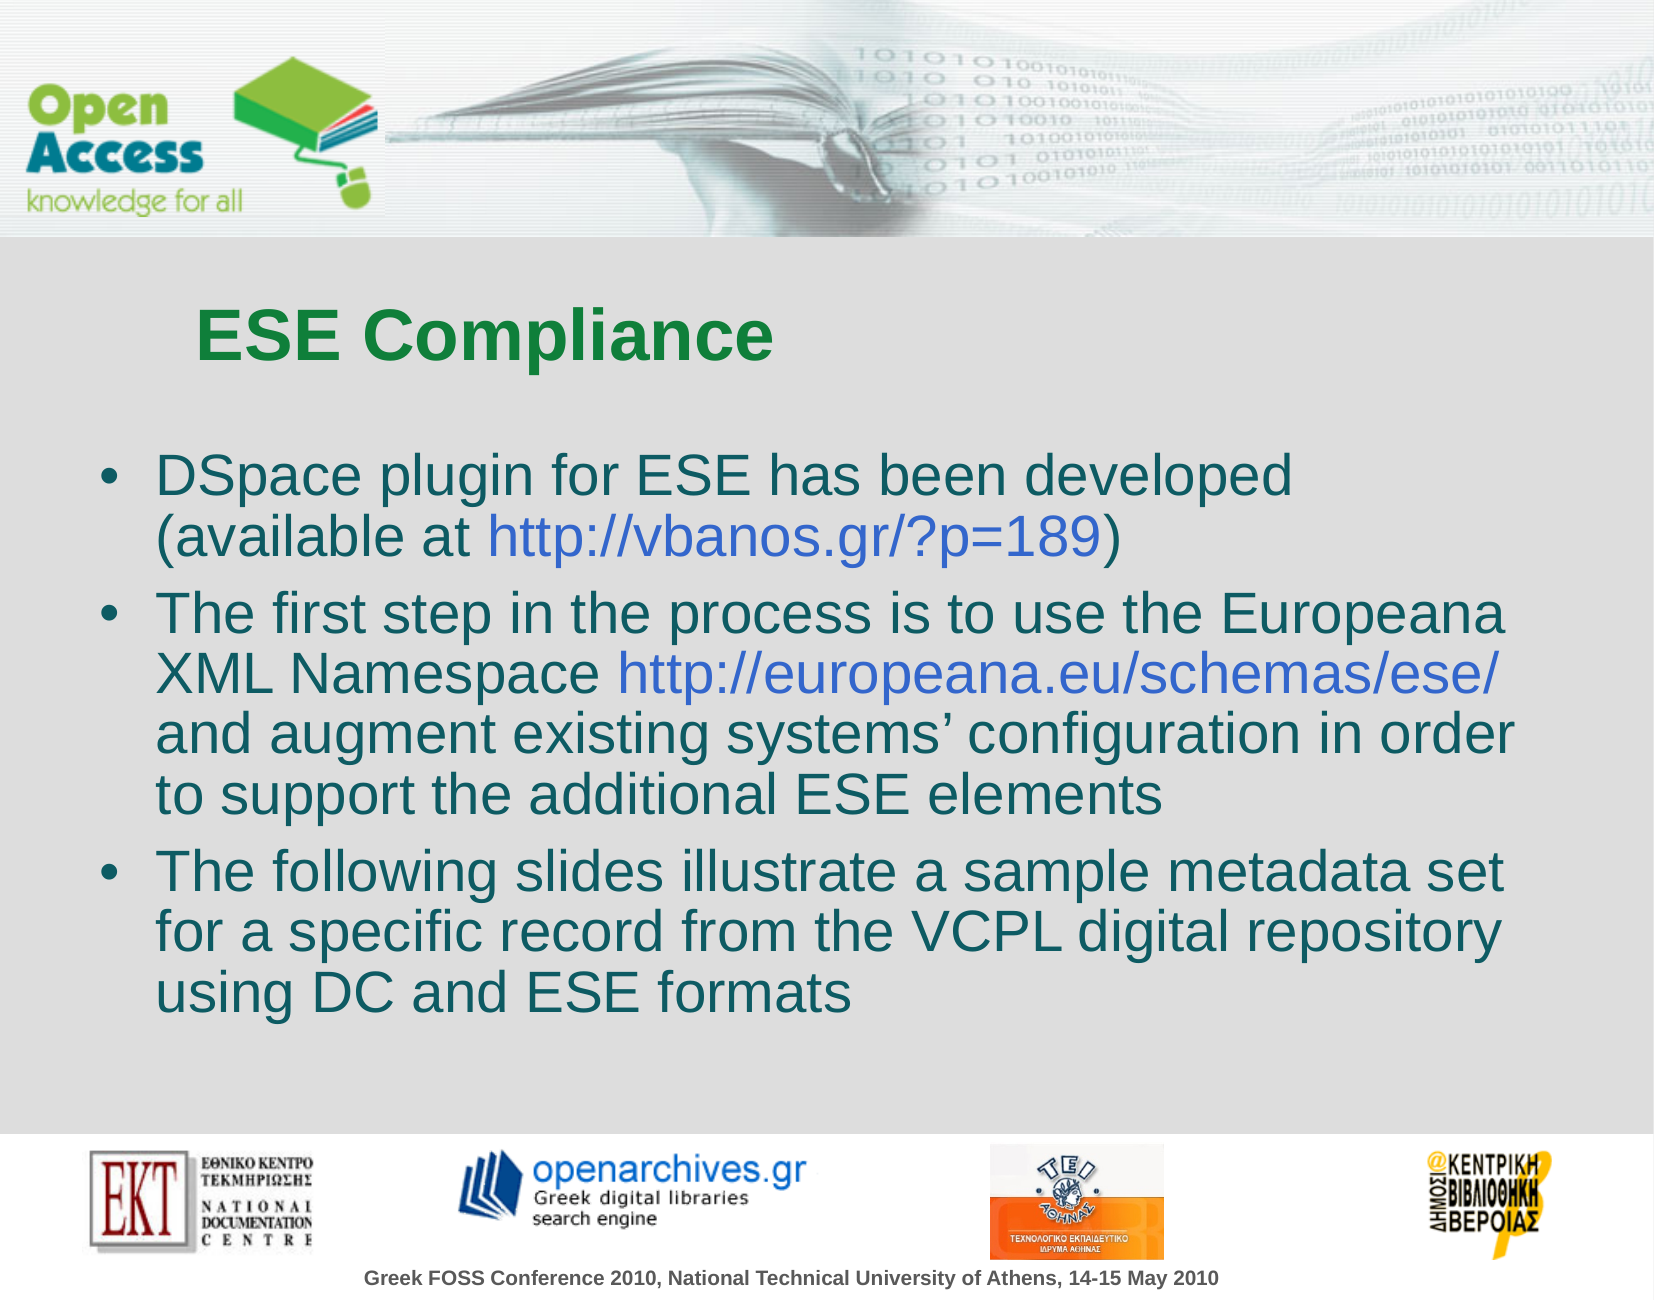

ESE Compliance
DSpace plugin for ESE has been developed (available at http://vbanos.gr/?p=189)
The first step in the process is to use the Europeana XML Namespace http://europeana.eu/schemas/ese/ and augment existing systems’ configuration in order to support the additional ESE elements
The following slides illustrate a sample metadata set for a specific record from the VCPL digital repository using DC and ESE formats